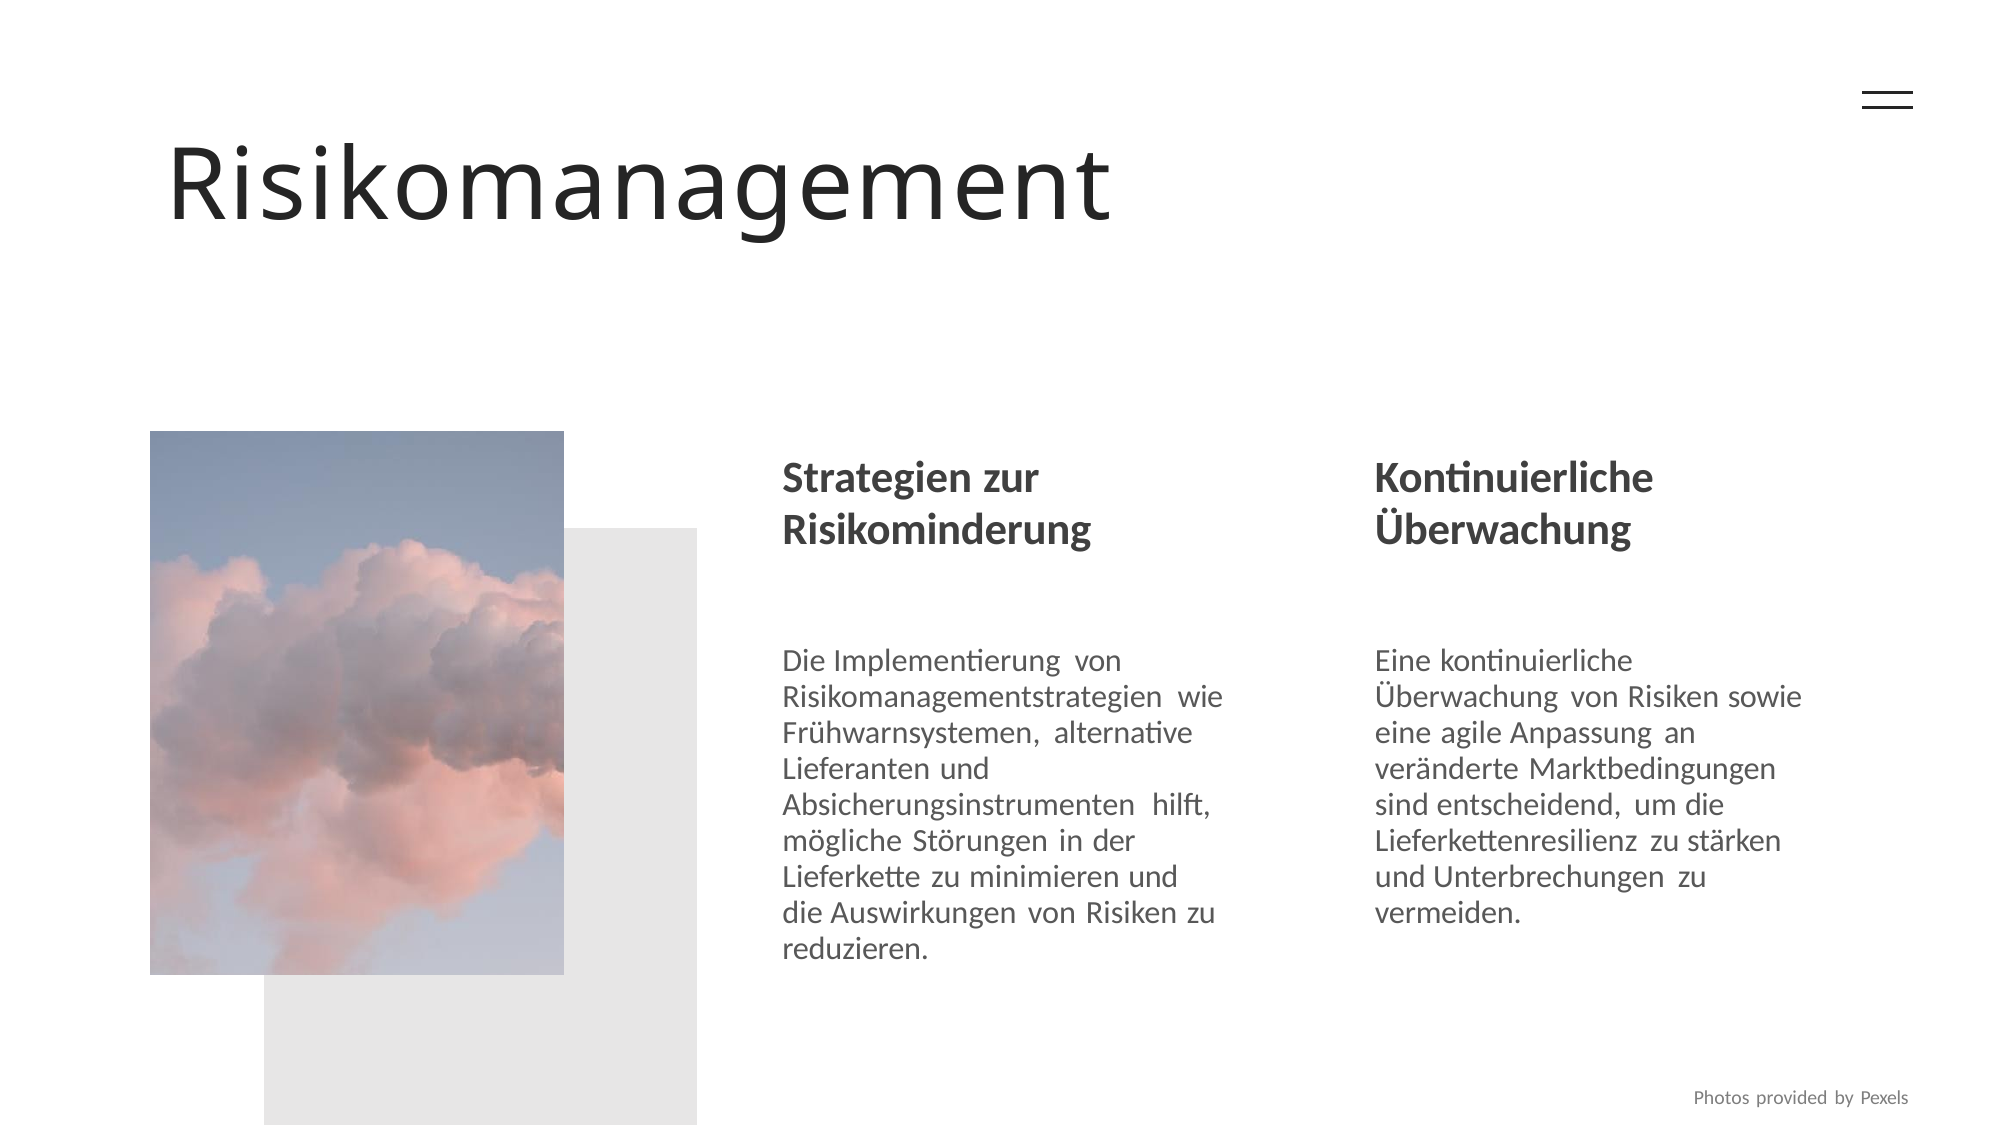

# Risikomanagement
Strategien zur
Risikominderung
Kontinuierliche
Überwachung
Die Implementierung von Risikomanagementstrategien wie Frühwarnsystemen, alternative Lieferanten und Absicherungsinstrumenten hilft, mögliche Störungen in der Lieferkette zu minimieren und die Auswirkungen von Risiken zu reduzieren.
Eine kontinuierliche Überwachung von Risiken sowie eine agile Anpassung an veränderte Marktbedingungen sind entscheidend, um die Lieferkettenresilienz zu stärken und Unterbrechungen zu vermeiden.
Photos provided by Pexels